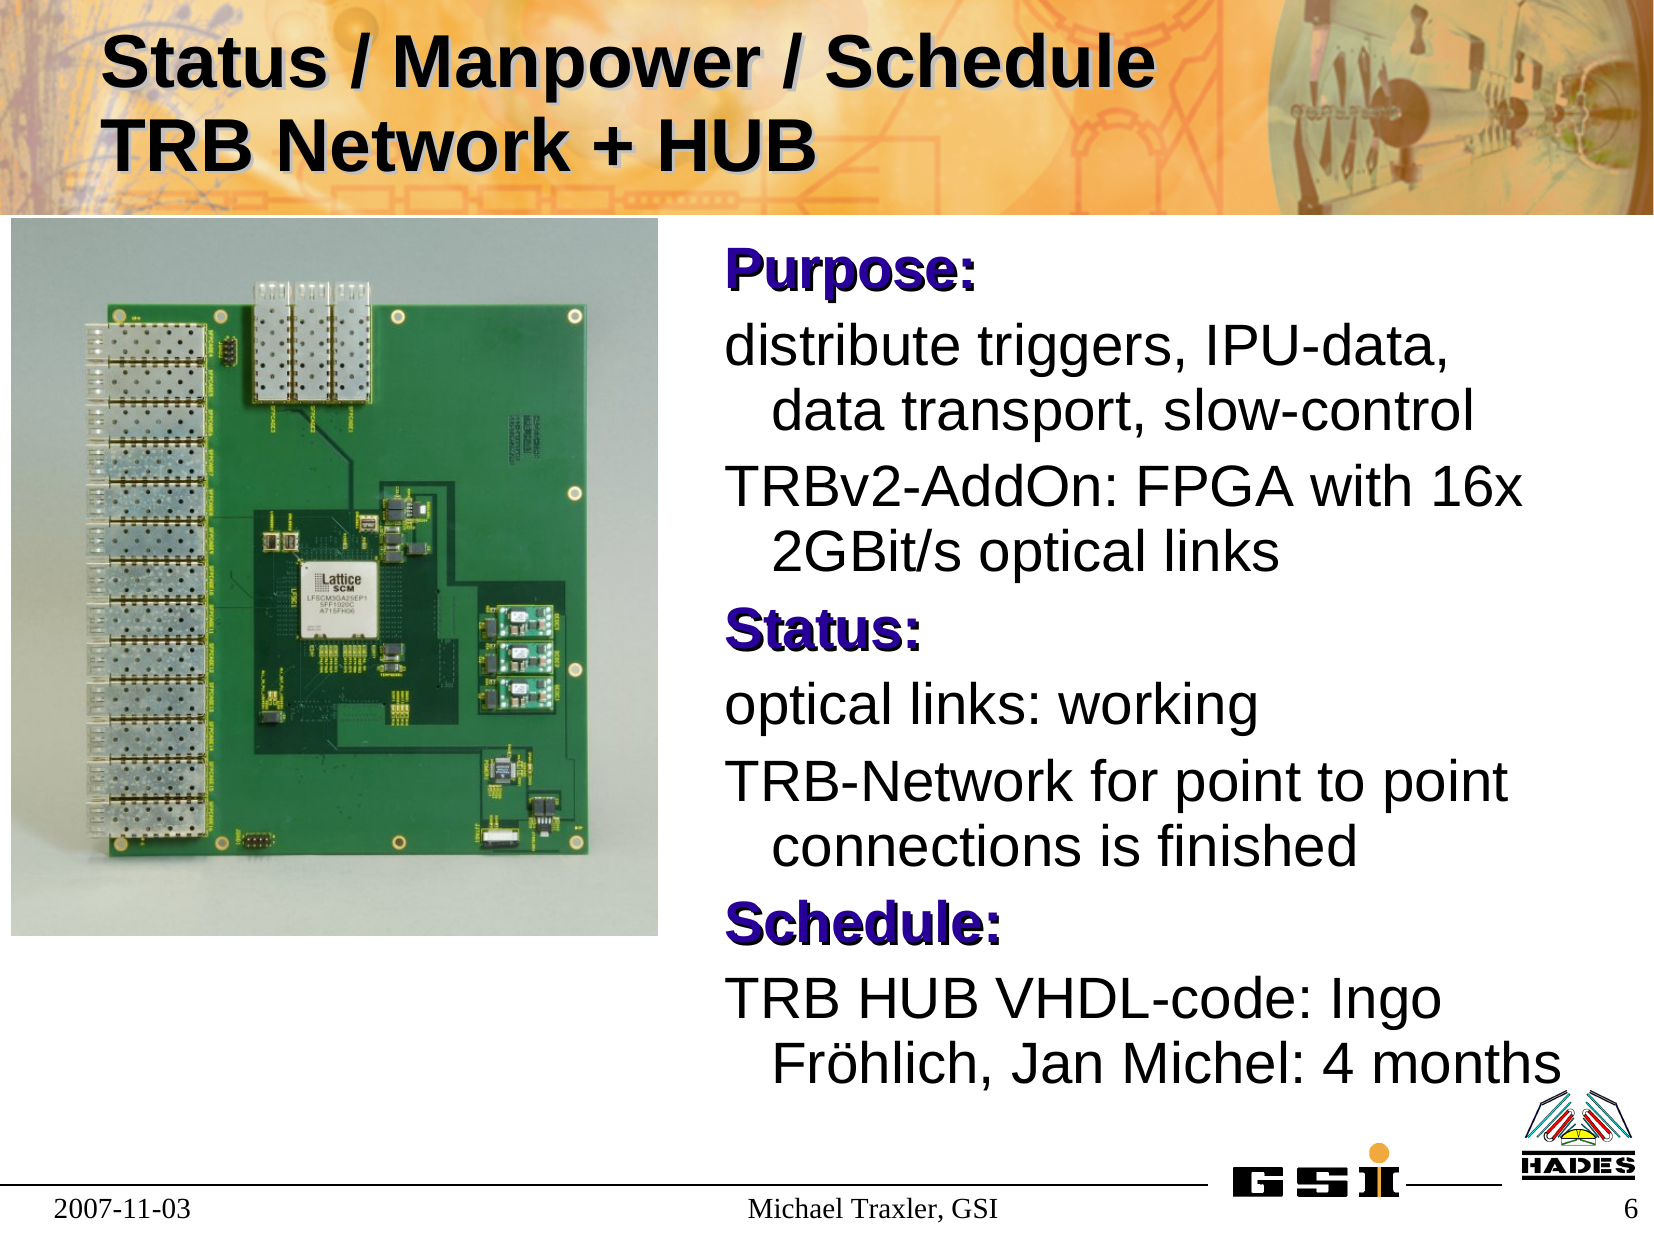

# Status / Manpower / Schedule TRB Network + HUB
Purpose:
distribute triggers, IPU-data, data transport, slow-control
TRBv2-AddOn: FPGA with 16x 2GBit/s optical links
Status:
optical links: working
TRB-Network for point to point connections is finished
Schedule:
TRB HUB VHDL-code: Ingo Fröhlich, Jan Michel: 4 months
2006-09-26
Michael Traxler, GSI
6